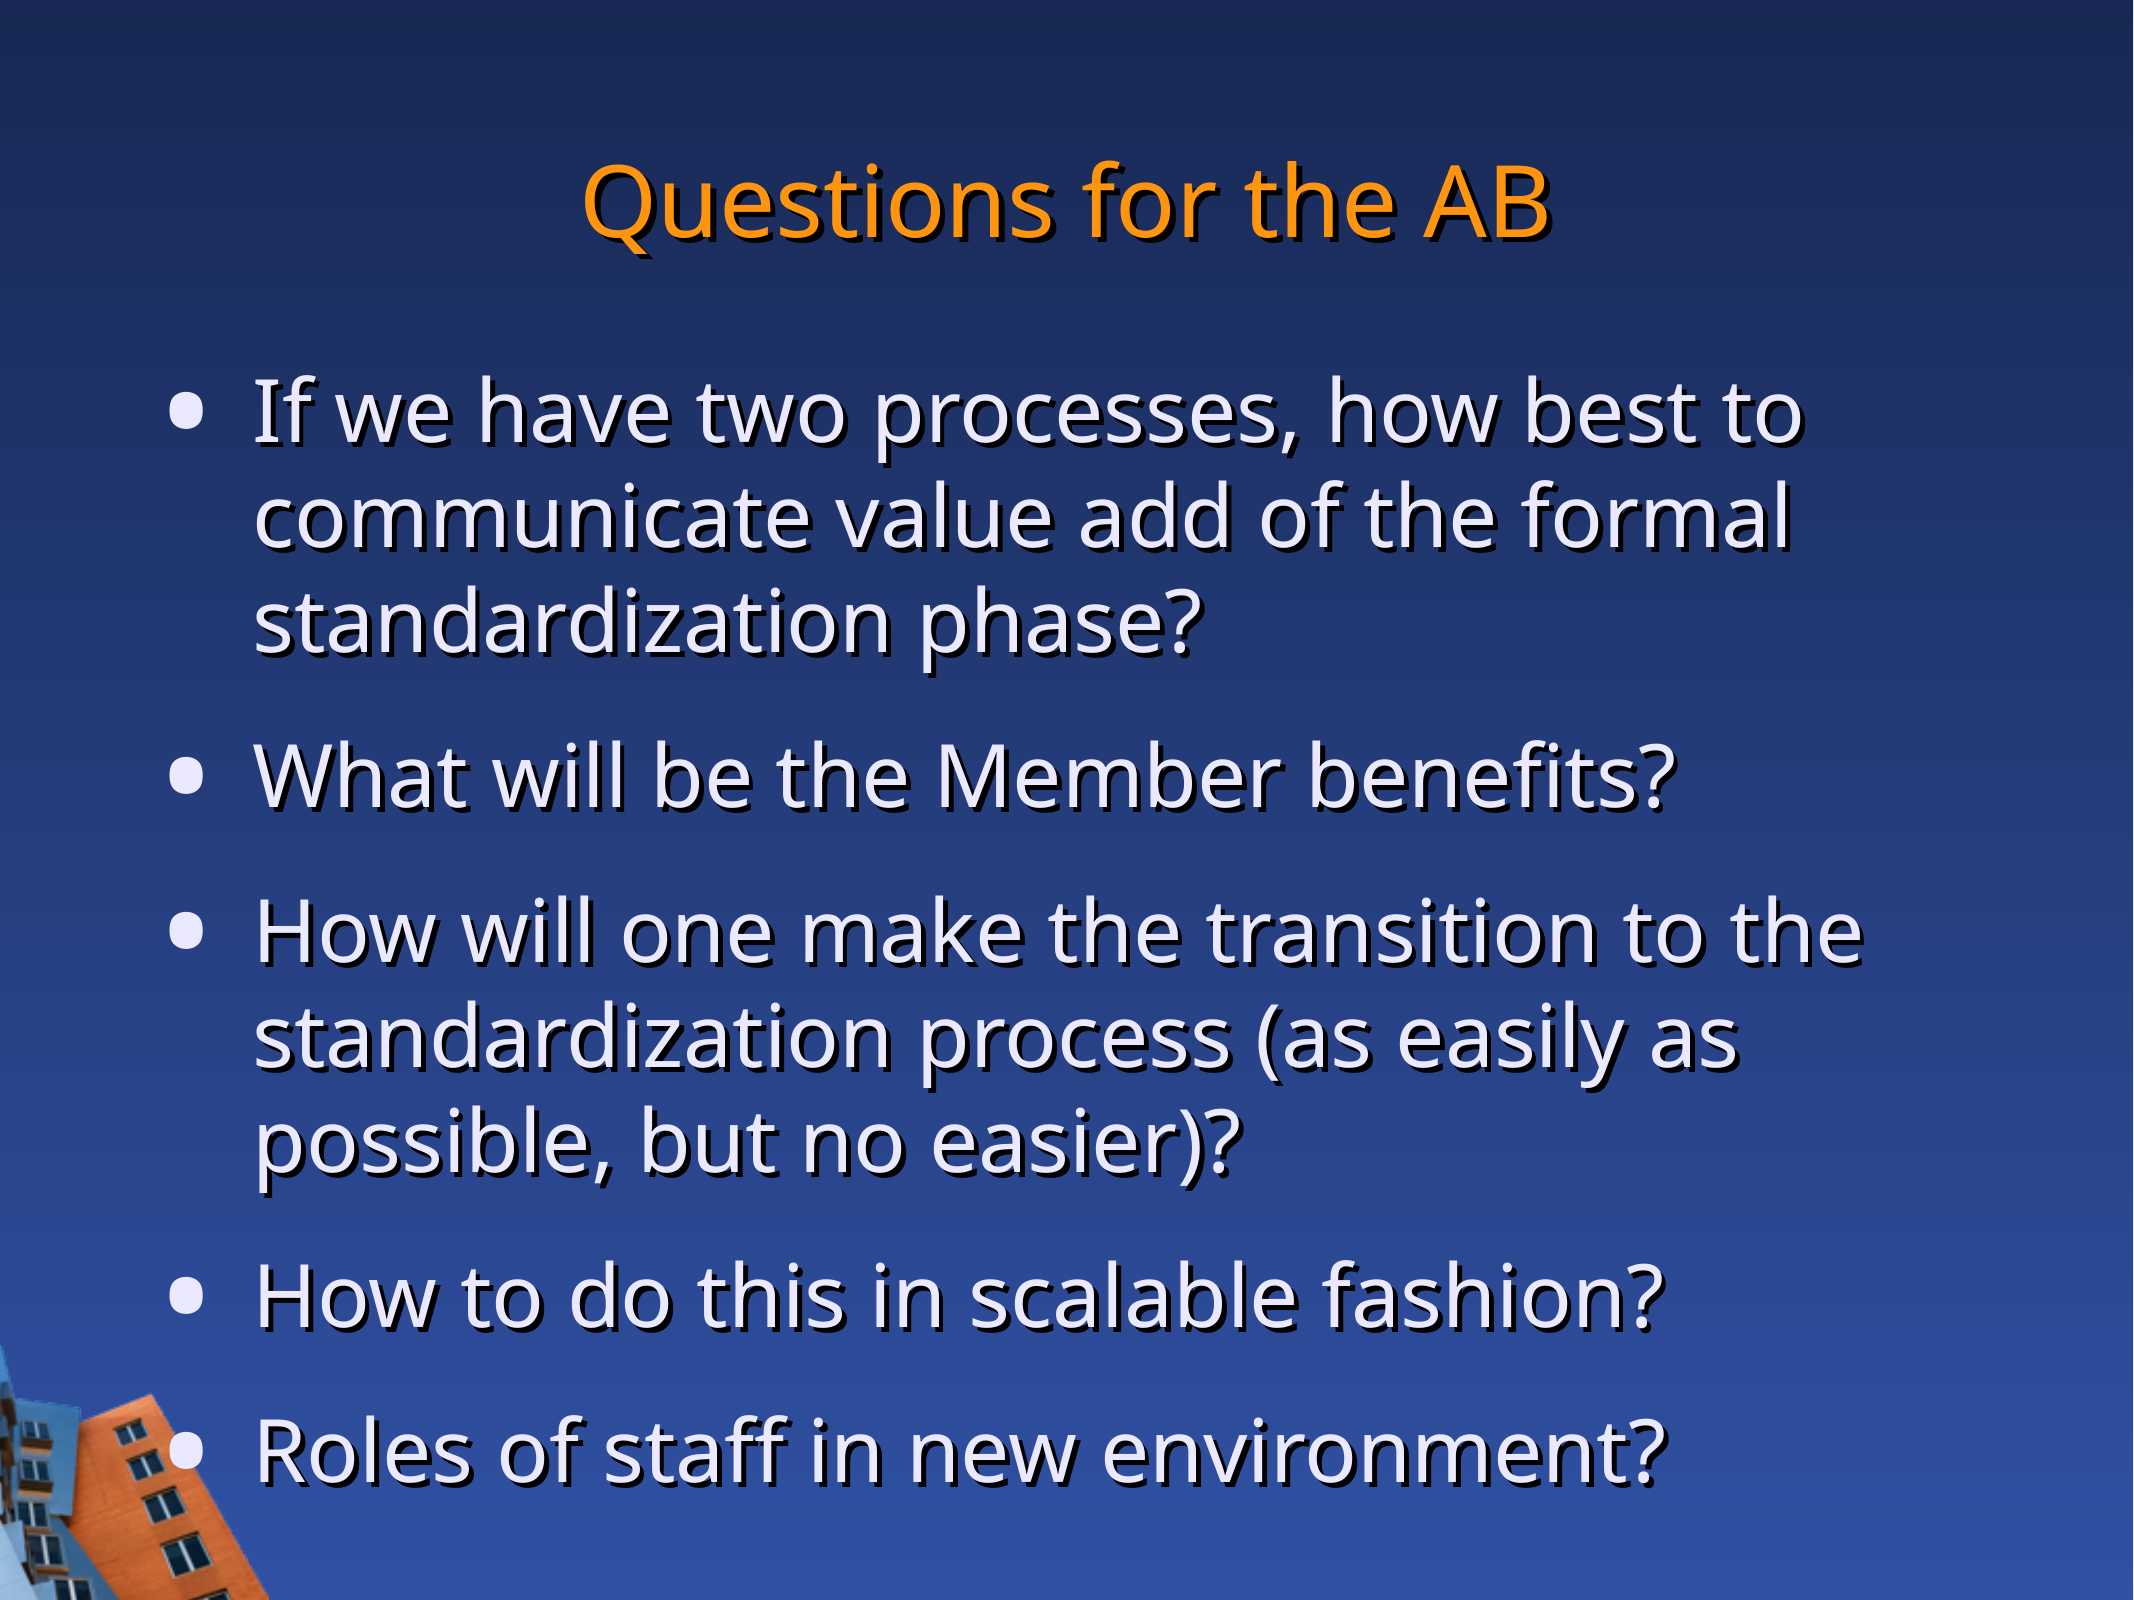

# Questions for the AB
If we have two processes, how best to communicate value add of the formal standardization phase?
What will be the Member benefits?
How will one make the transition to the standardization process (as easily as possible, but no easier)?
How to do this in scalable fashion?
Roles of staff in new environment?